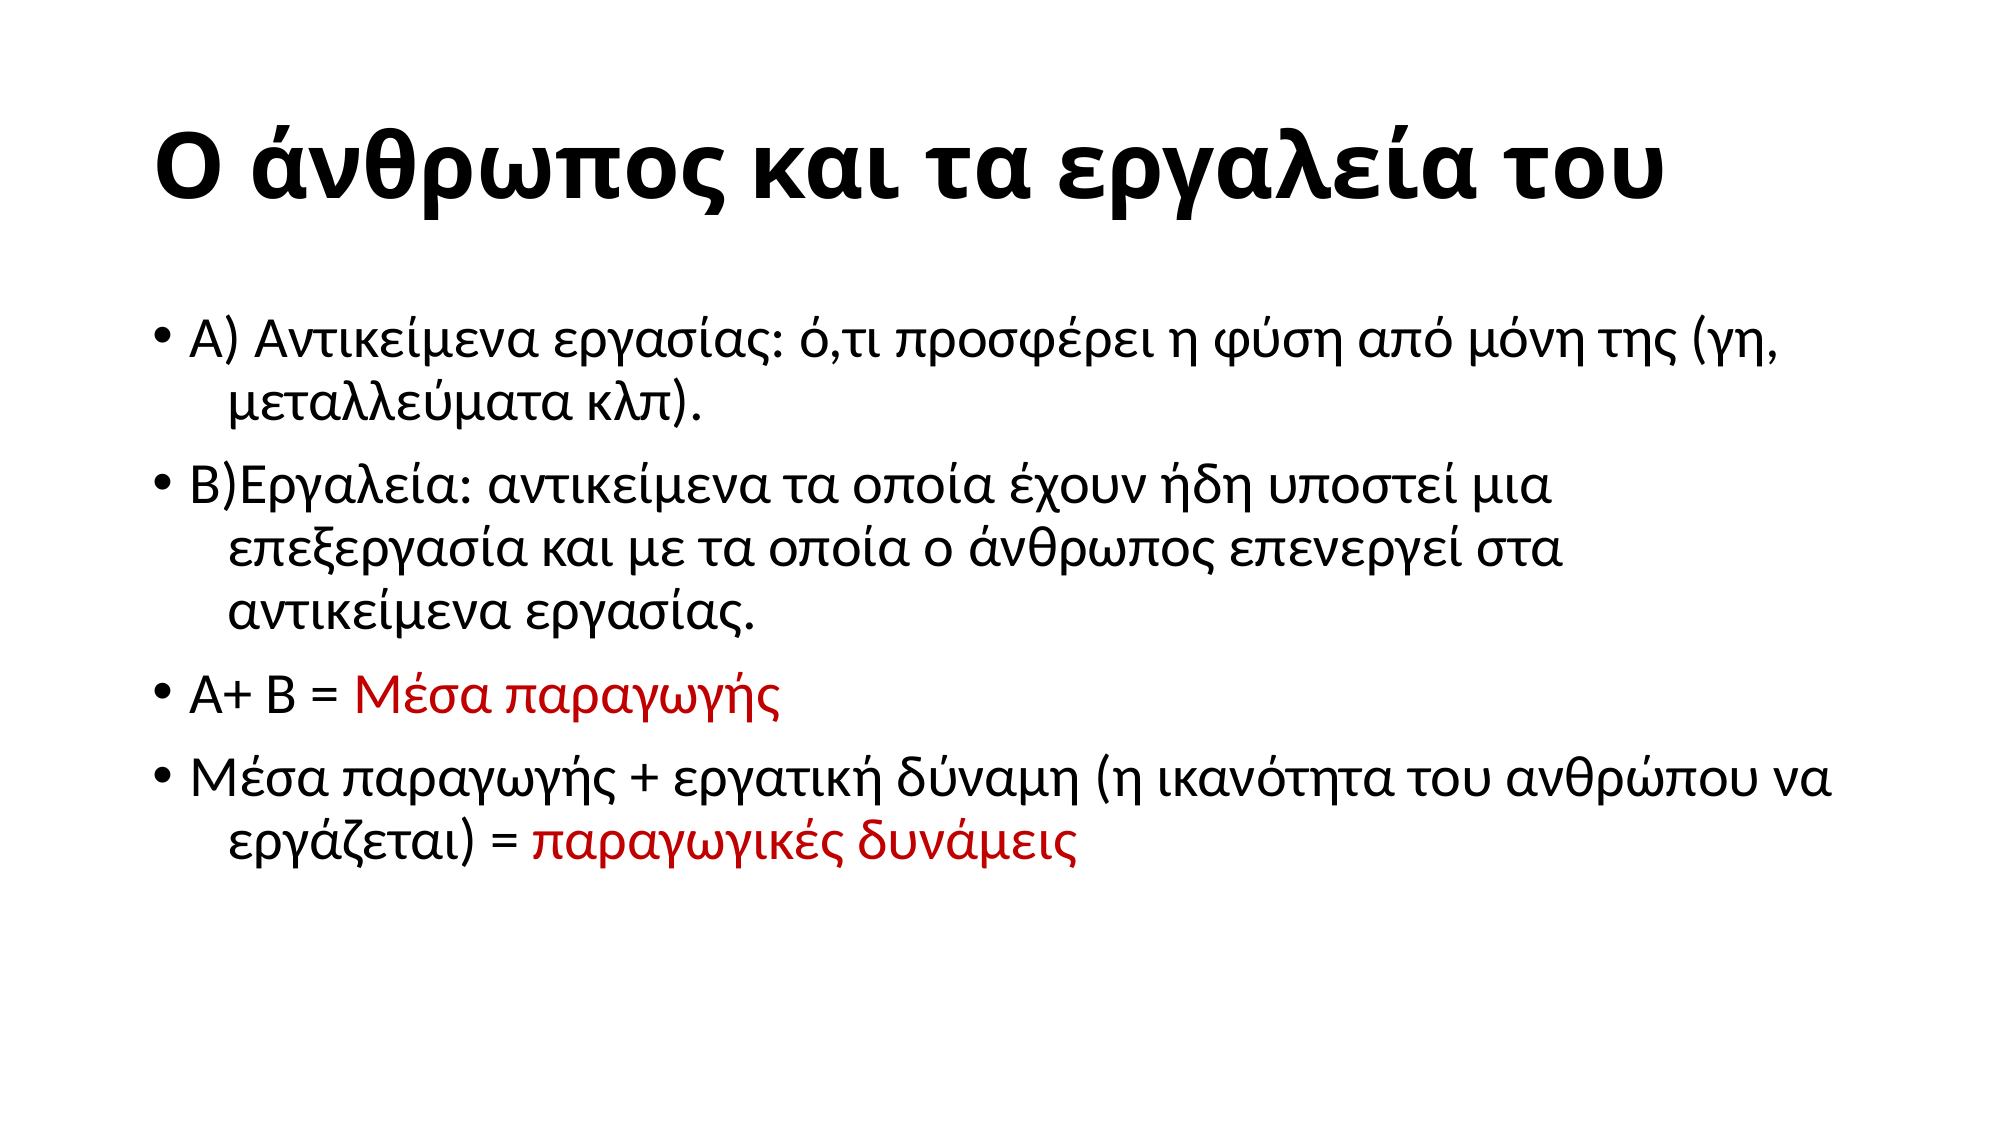

# Ο άνθρωπος και τα εργαλεία του
Α) Αντικείμενα εργασίας: ό,τι προσφέρει η φύση από μόνη της (γη, μεταλλεύματα κλπ).
Β)Εργαλεία: αντικείμενα τα οποία έχουν ήδη υποστεί μια επεξεργασία και με τα οποία ο άνθρωπος επενεργεί στα αντικείμενα εργασίας.
Α+ Β = Μέσα παραγωγής
Μέσα παραγωγής + εργατική δύναμη (η ικανότητα του ανθρώπου να εργάζεται) = παραγωγικές δυνάμεις